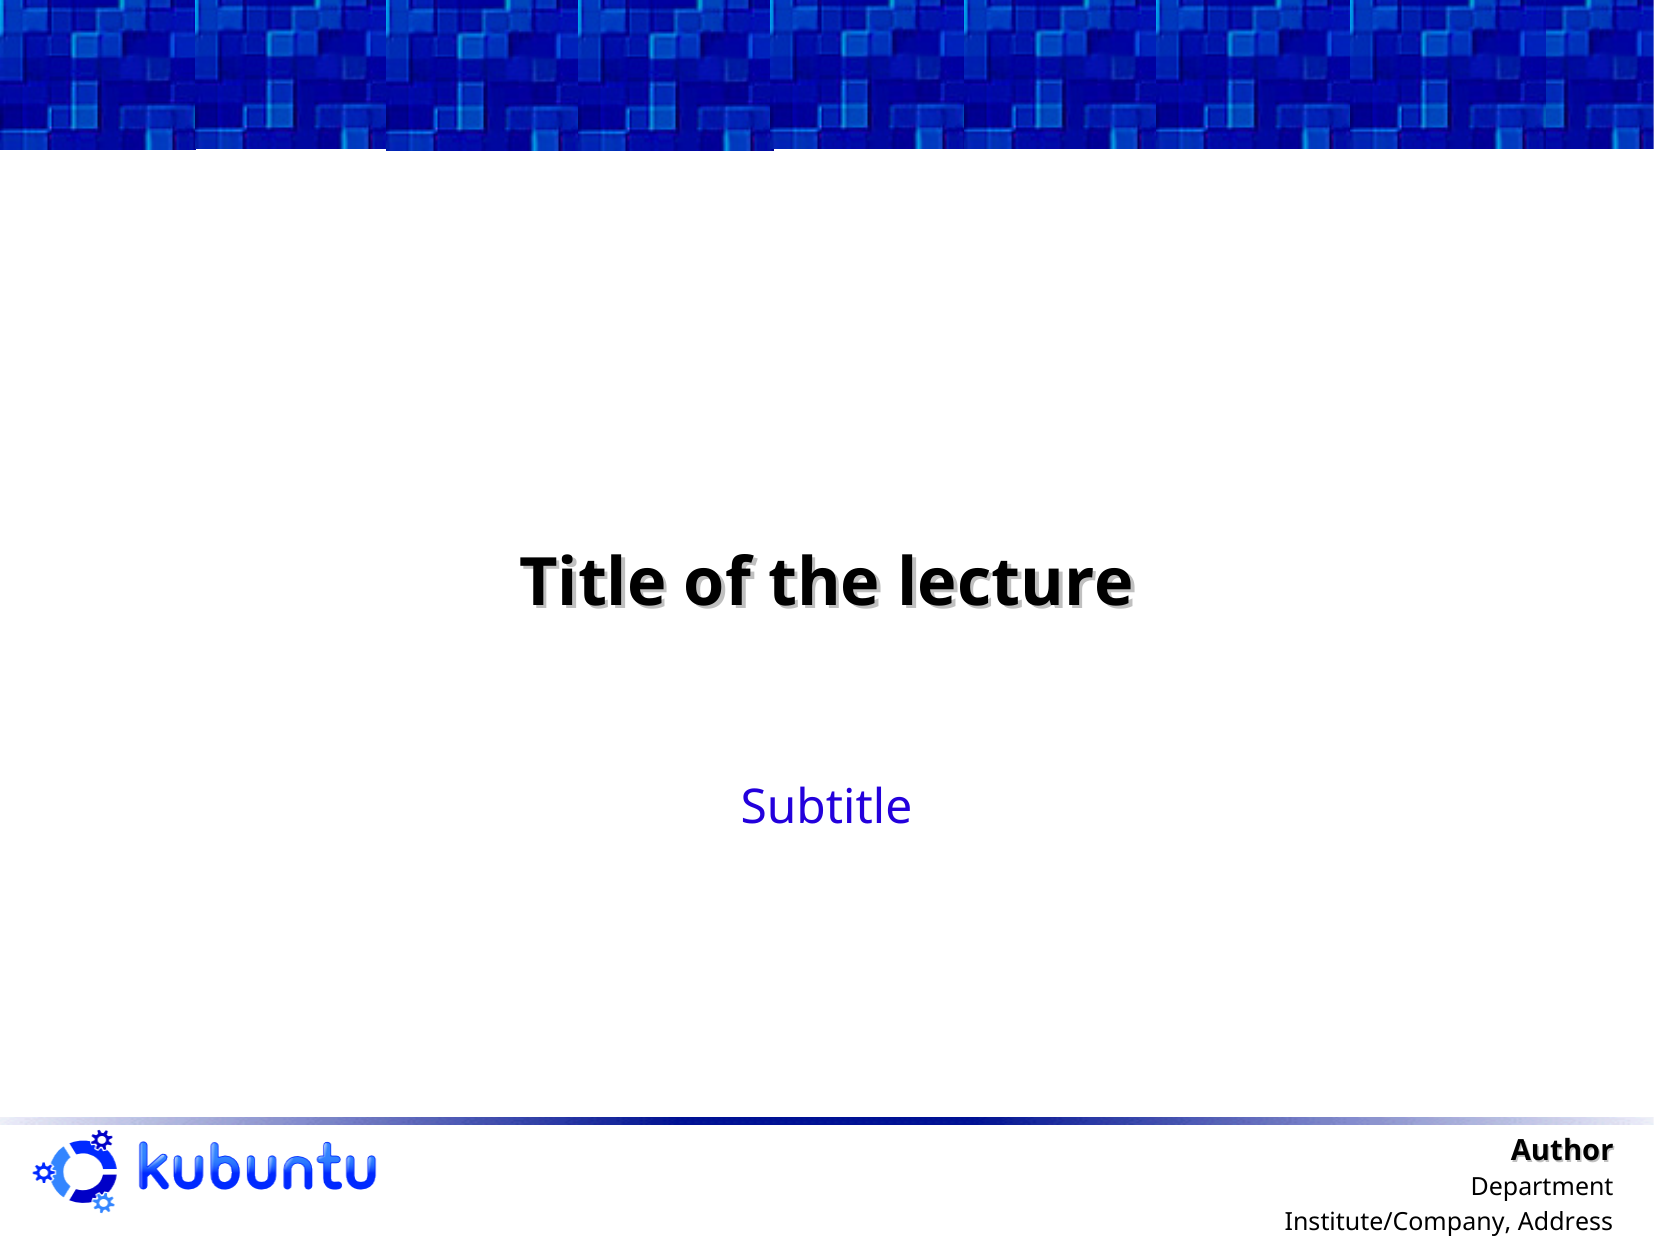

Title of the lecture
Subtitle
Author
Department
Institute/Company, Address